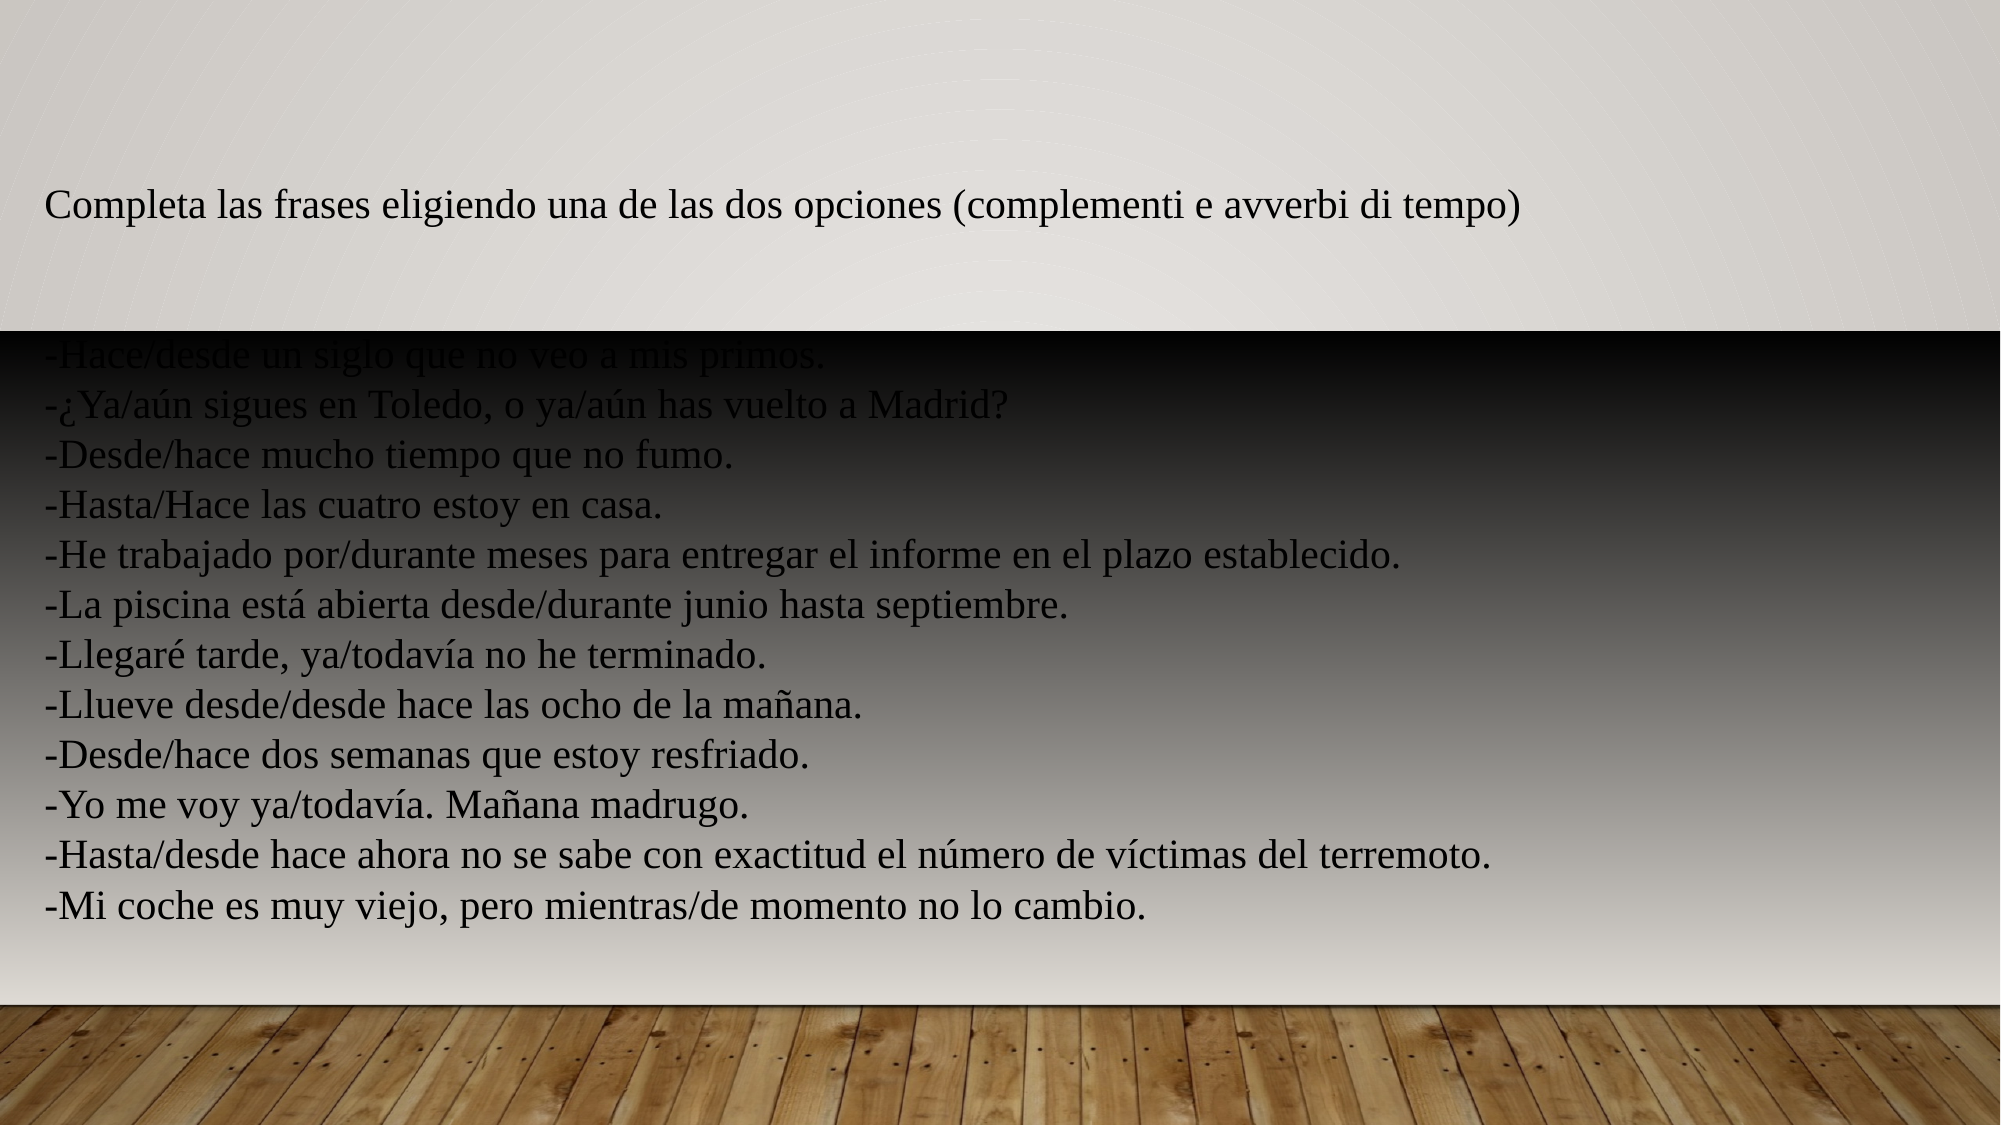

Completa las frases eligiendo una de las dos opciones (complementi e avverbi di tempo)
-Hace/desde un siglo que no veo a mis primos.
-¿Ya/aún sigues en Toledo, o ya/aún has vuelto a Madrid?
-Desde/hace mucho tiempo que no fumo.
-Hasta/Hace las cuatro estoy en casa.
-He trabajado por/durante meses para entregar el informe en el plazo establecido.
-La piscina está abierta desde/durante junio hasta septiembre.
-Llegaré tarde, ya/todavía no he terminado.
-Llueve desde/desde hace las ocho de la mañana.
-Desde/hace dos semanas que estoy resfriado.
-Yo me voy ya/todavía. Mañana madrugo.
-Hasta/desde hace ahora no se sabe con exactitud el número de víctimas del terremoto.
-Mi coche es muy viejo, pero mientras/de momento no lo cambio.